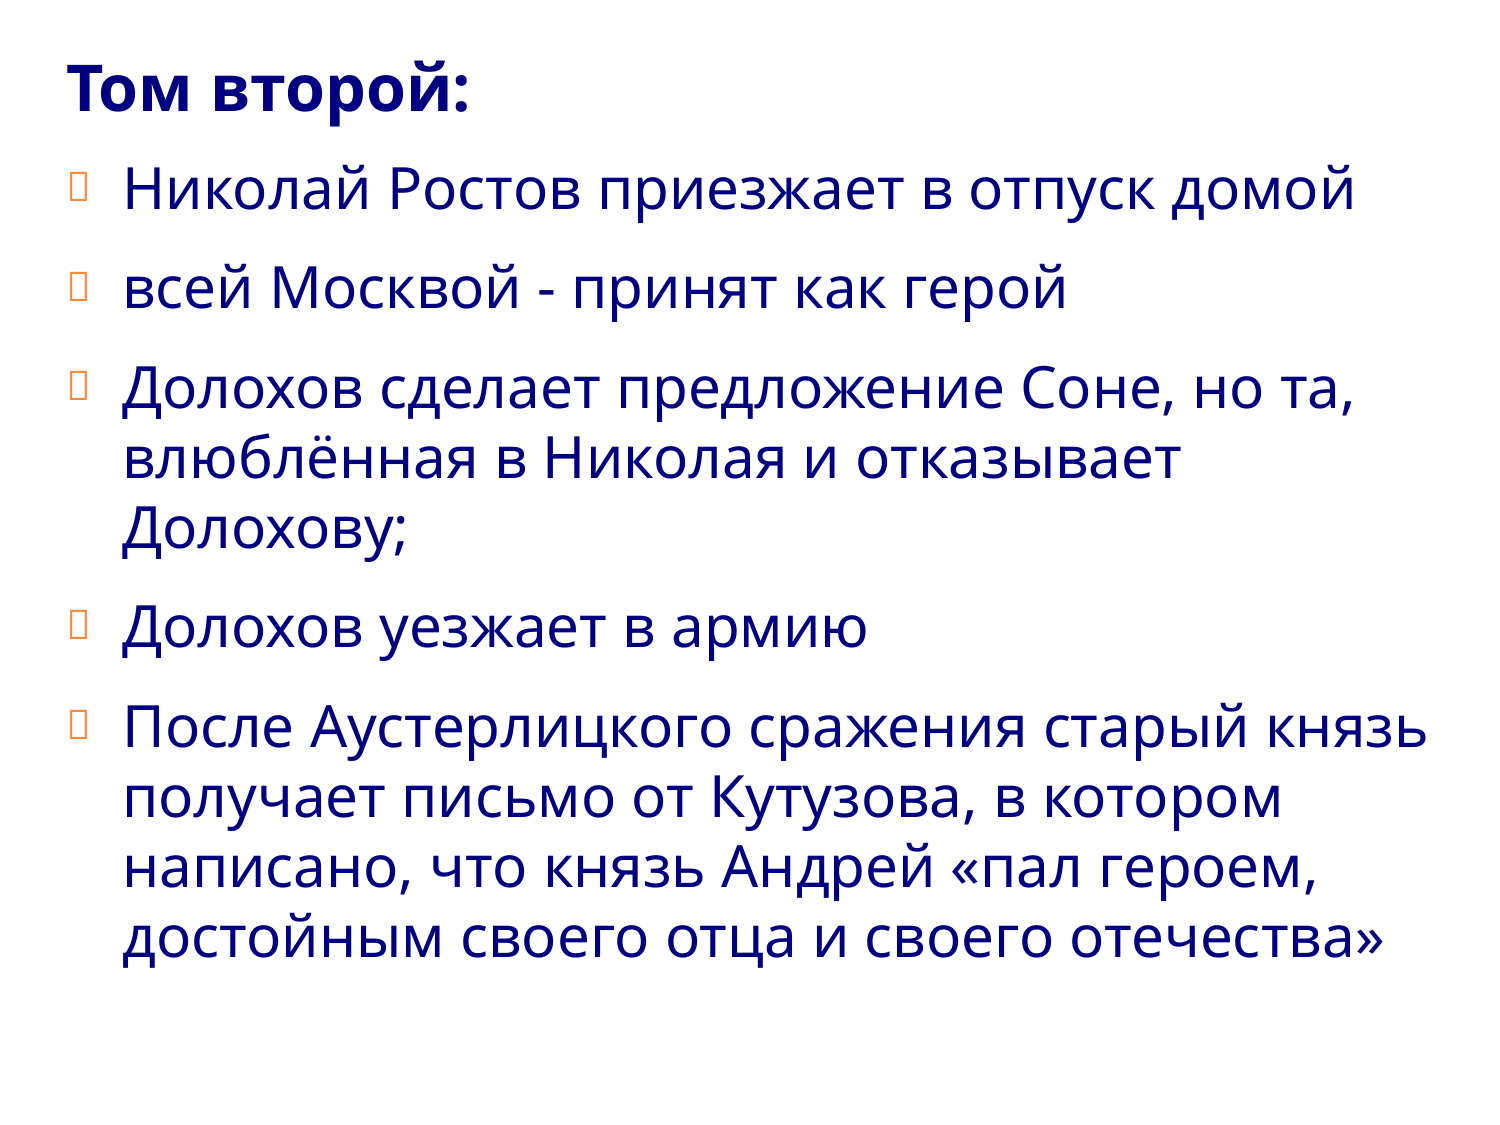

# Том второй:
Николай Ростов приезжает в отпуск домой
всей Москвой - принят как герой
Долохов сделает предложение Соне, но та, влюблённая в Николая и отказывает Долоховy;
Долохов уезжает в армию
После Аустерлицкого сражения старый князь получает письмо от Кутузова, в котором написано, что князь Андрей «пал героем, достойным своего отца и своего отечества»